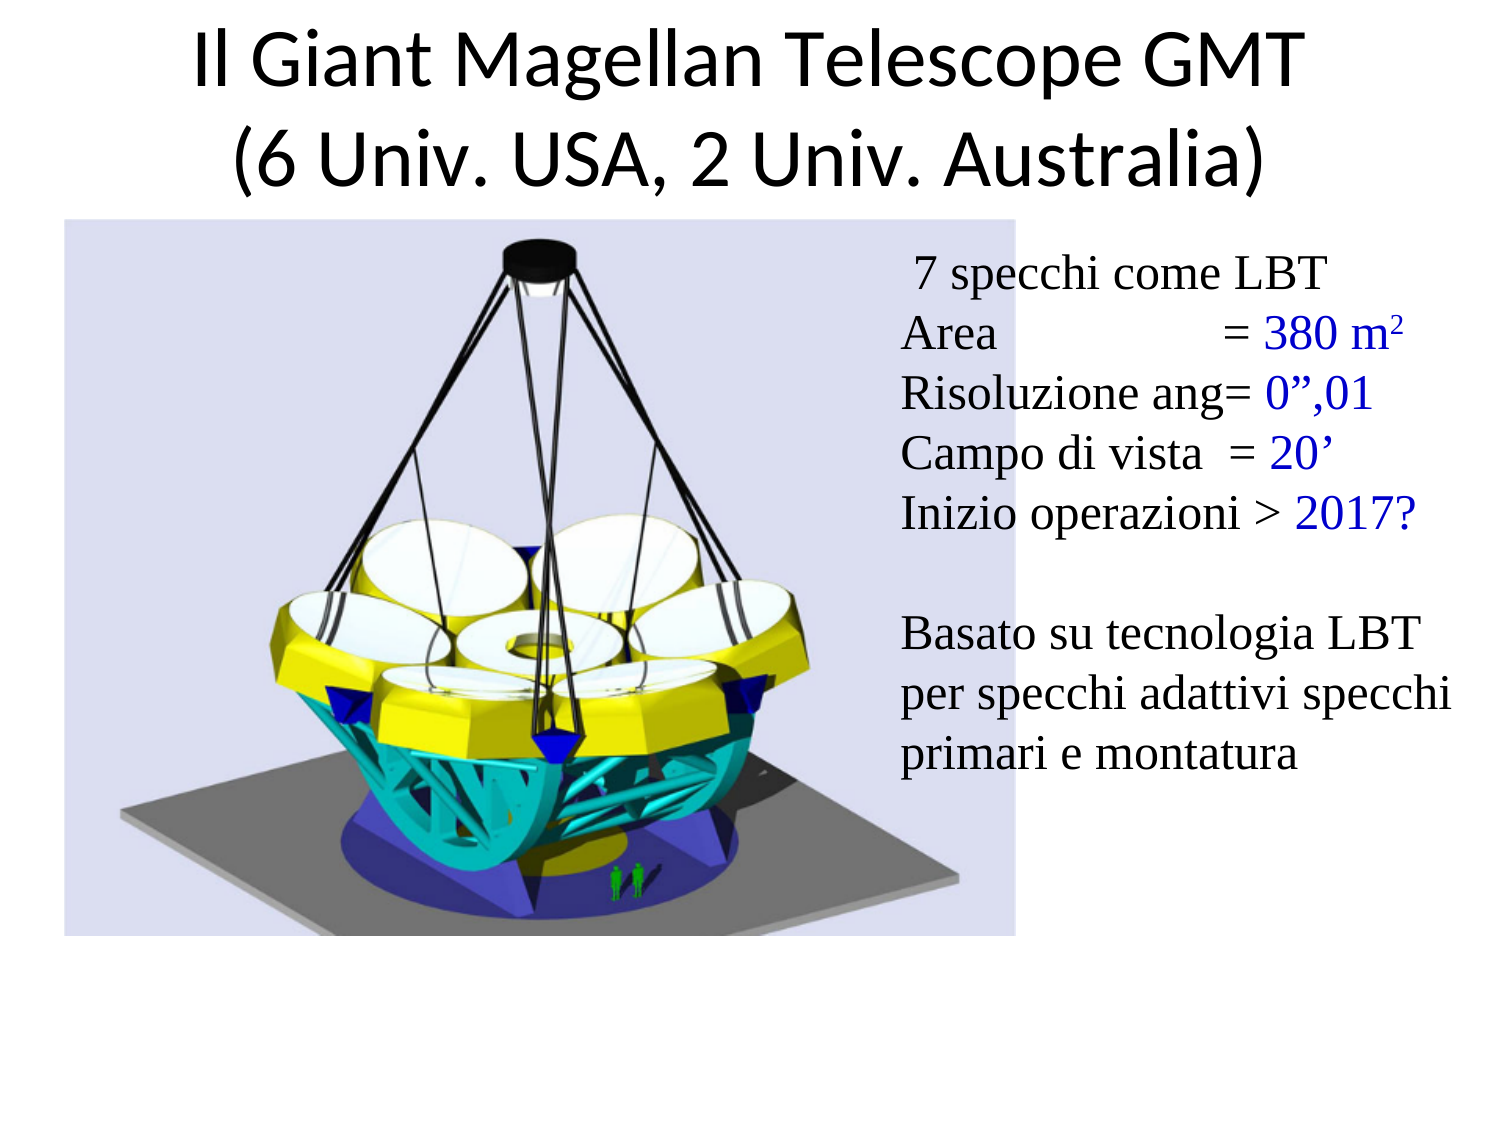

# Il Giant Magellan Telescope GMT (6 Univ. USA, 2 Univ. Australia)
 7 specchi come LBT
Area = 380 m2
Risoluzione ang= 0”,01
Campo di vista = 20’
Inizio operazioni > 2017?
Basato su tecnologia LBT
per specchi adattivi specchi primari e montatura